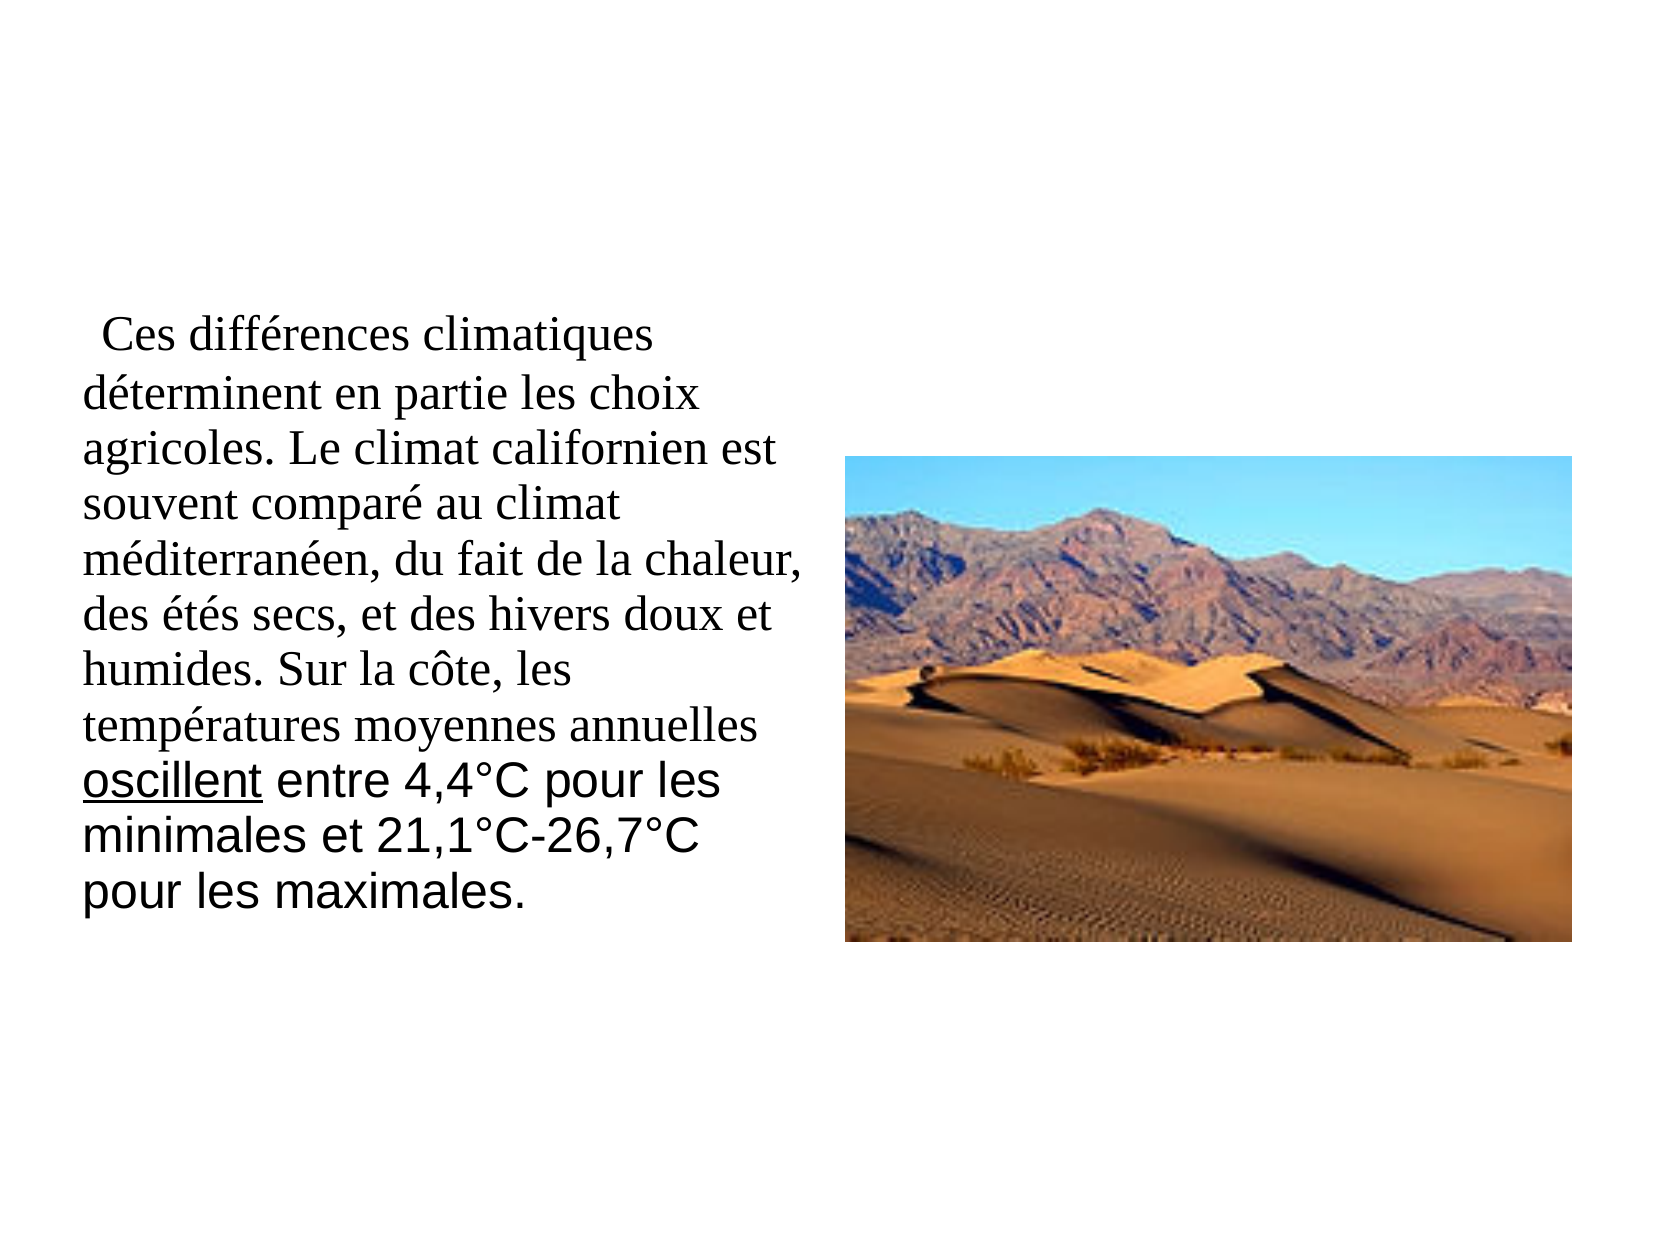

#
 Ces différences climatiques déterminent en partie les choix agricoles. Le climat californien est souvent comparé au climat méditerranéen, du fait de la chaleur, des étés secs, et des hivers doux et humides. Sur la côte, les températures moyennes annuelles oscillent entre 4,4°C pour les minimales et 21,1°C-26,7°C pour les maximales.